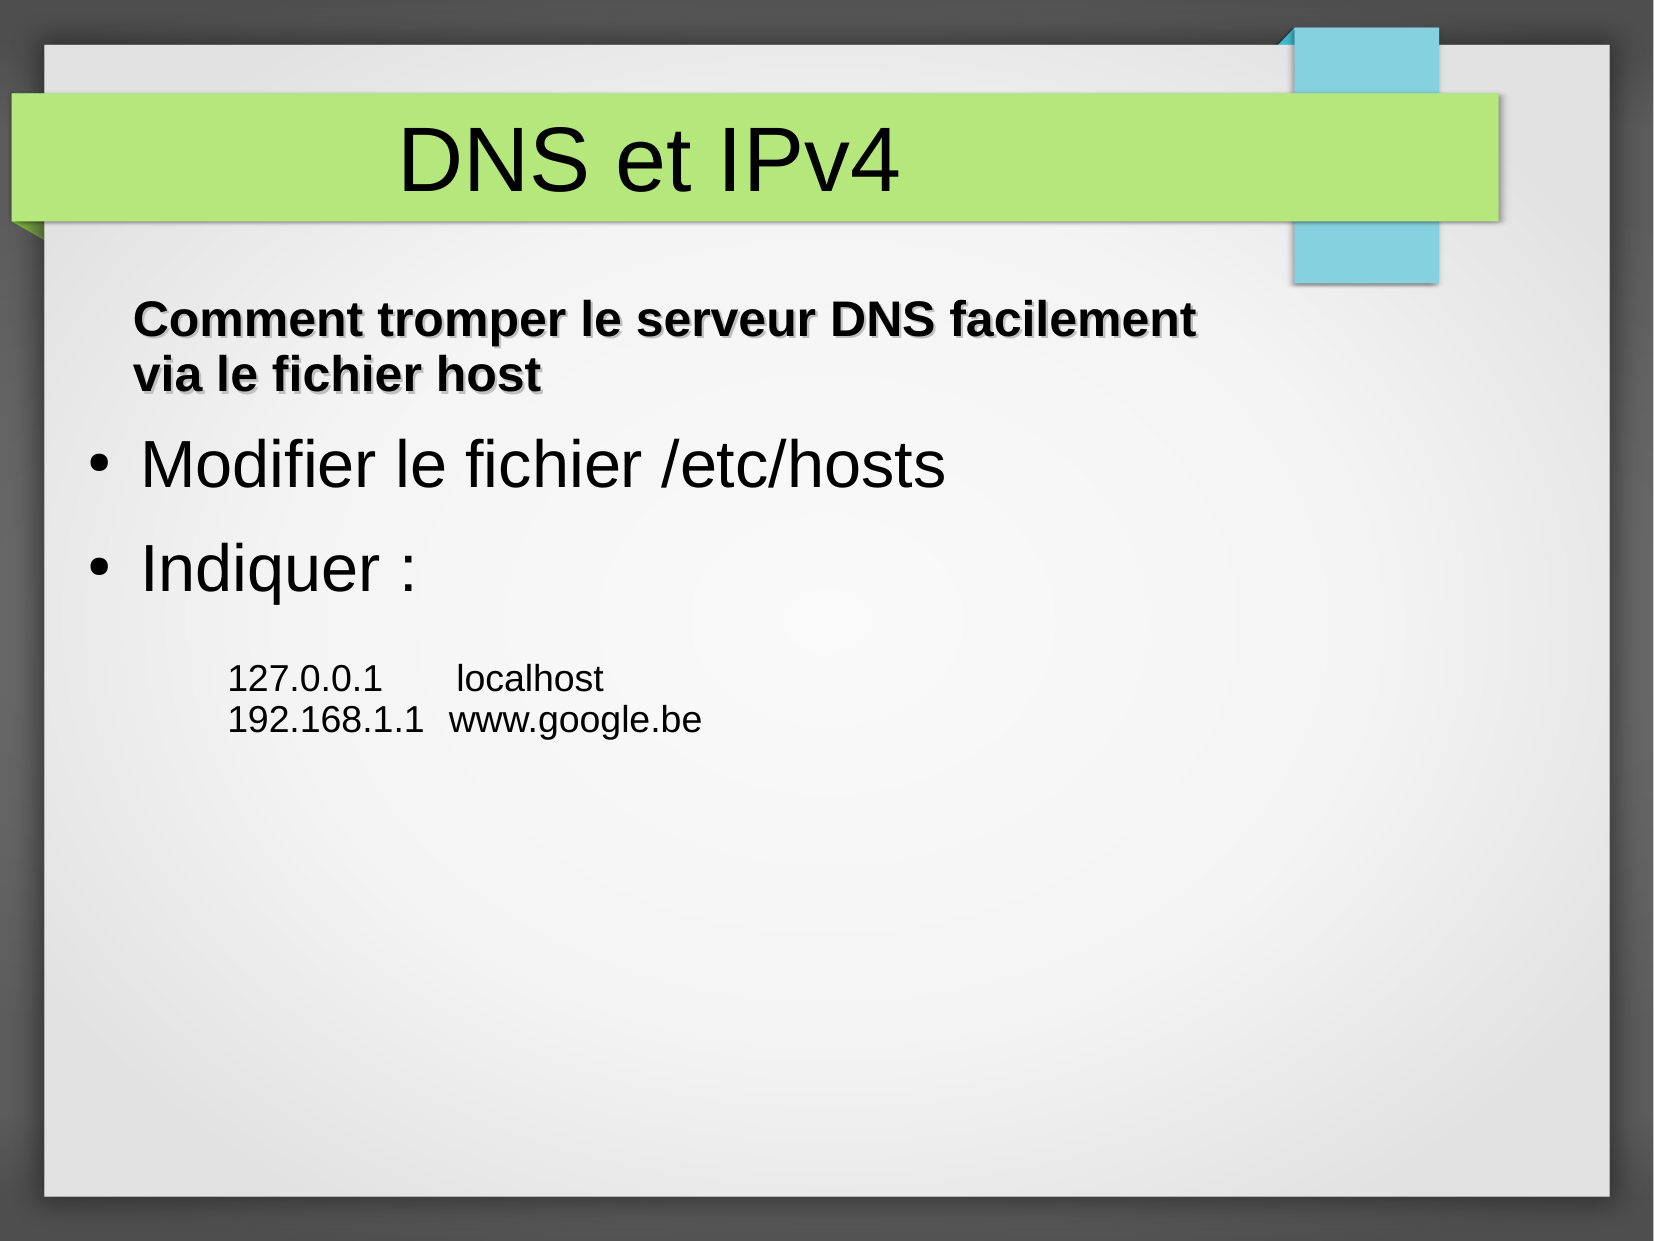

# DNS et IPv4
Comment tromper le serveur DNS facilement via le fichier host
Modifier le fichier /etc/hosts
Indiquer :
127.0.0.1 localhost
192.168.1.1	www.google.be